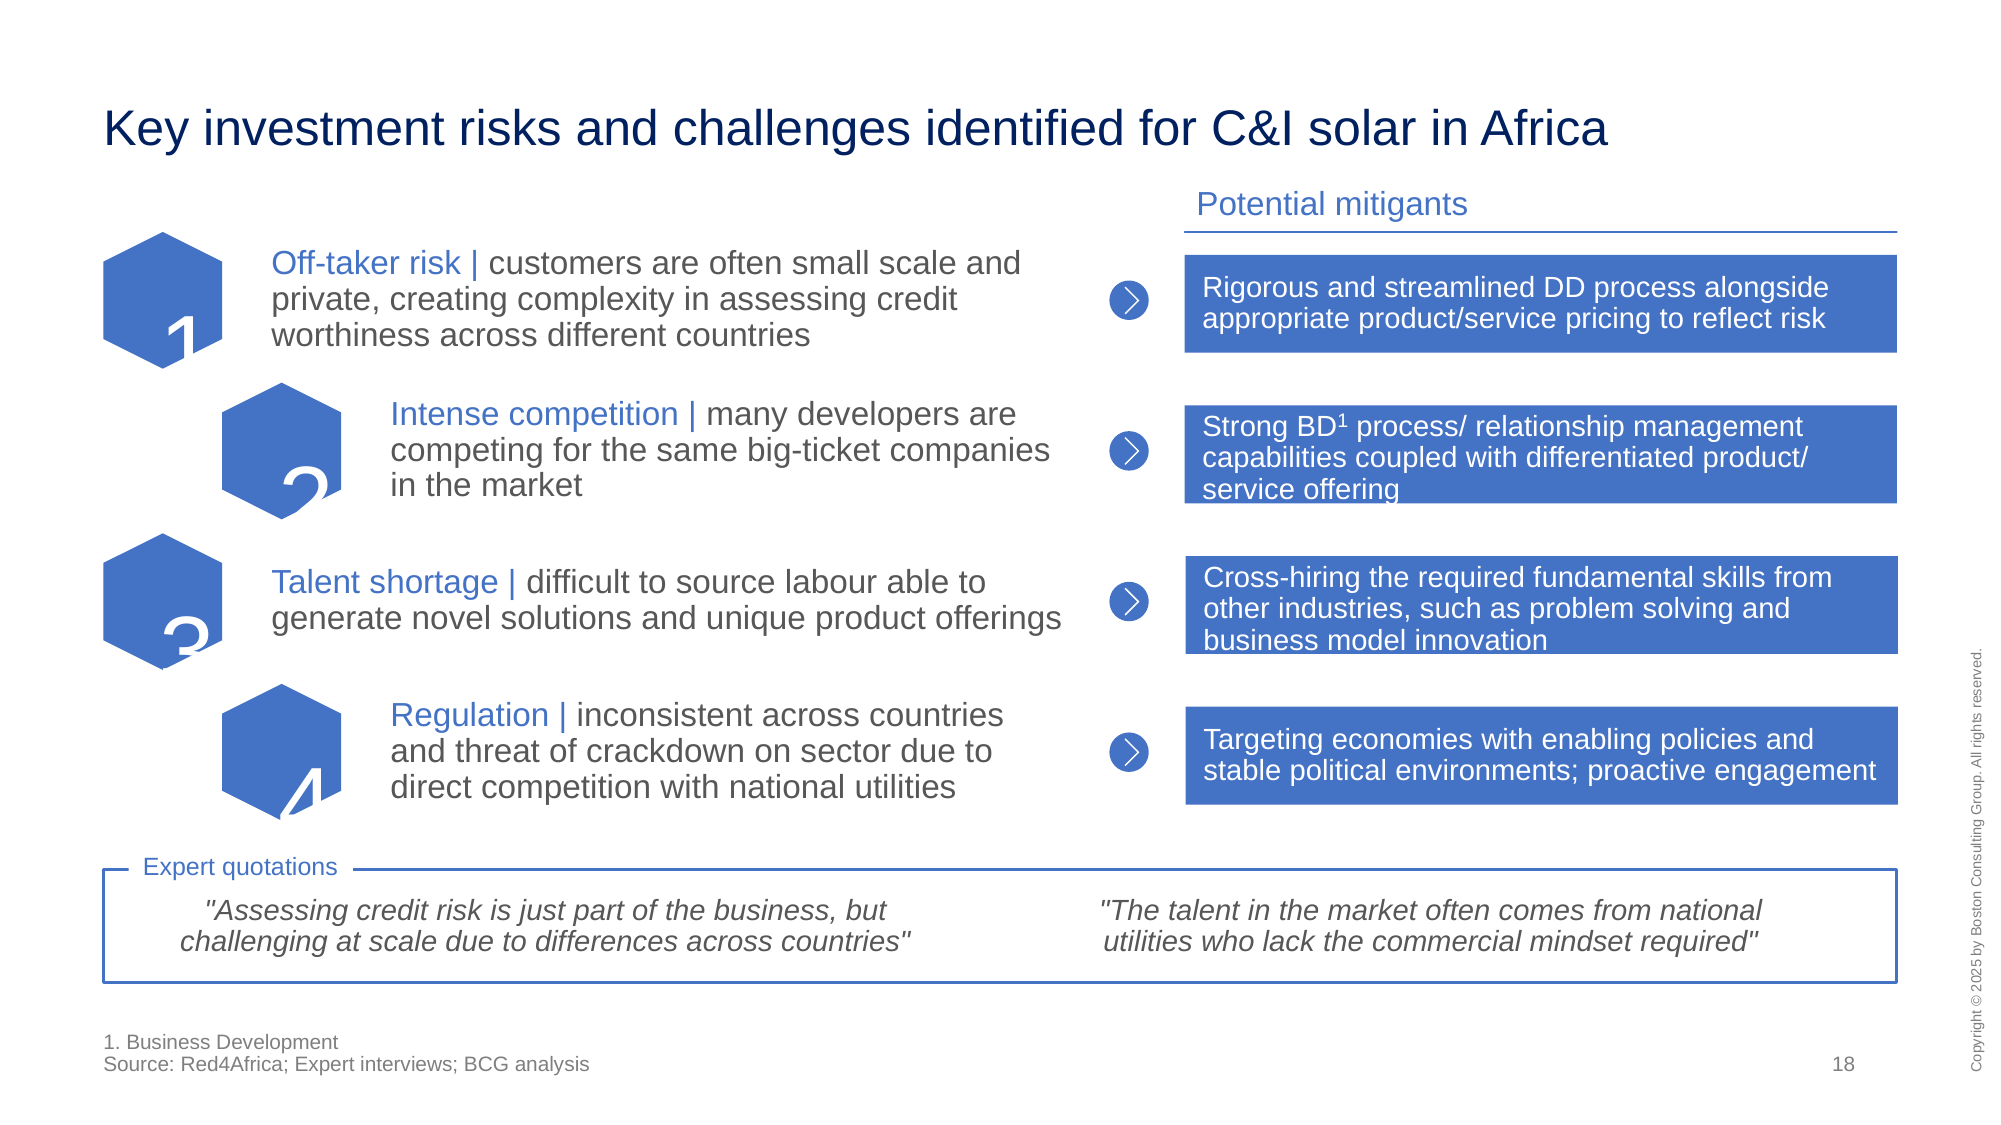

# Key investment risks and challenges identified for C&I solar in Africa
Potential mitigants
1
Off-taker risk | customers are often small scale and private, creating complexity in assessing credit worthiness across different countries
Rigorous and streamlined DD process alongside appropriate product/service pricing to reflect risk
2
Intense competition | many developers are competing for the same big-ticket companies in the market
Strong BD1 process/ relationship management capabilities coupled with differentiated product/ service offering
3
Cross-hiring the required fundamental skills from other industries, such as problem solving and business model innovation
Talent shortage | difficult to source labour able to generate novel solutions and unique product offerings
4
Regulation | inconsistent across countries and threat of crackdown on sector due to direct competition with national utilities
Targeting economies with enabling policies and stable political environments; proactive engagement
Expert quotations
"Assessing credit risk is just part of the business, but challenging at scale due to differences across countries"
"The talent in the market often comes from national utilities who lack the commercial mindset required"
1. Business Development
Source: Red4Africa; Expert interviews; BCG analysis